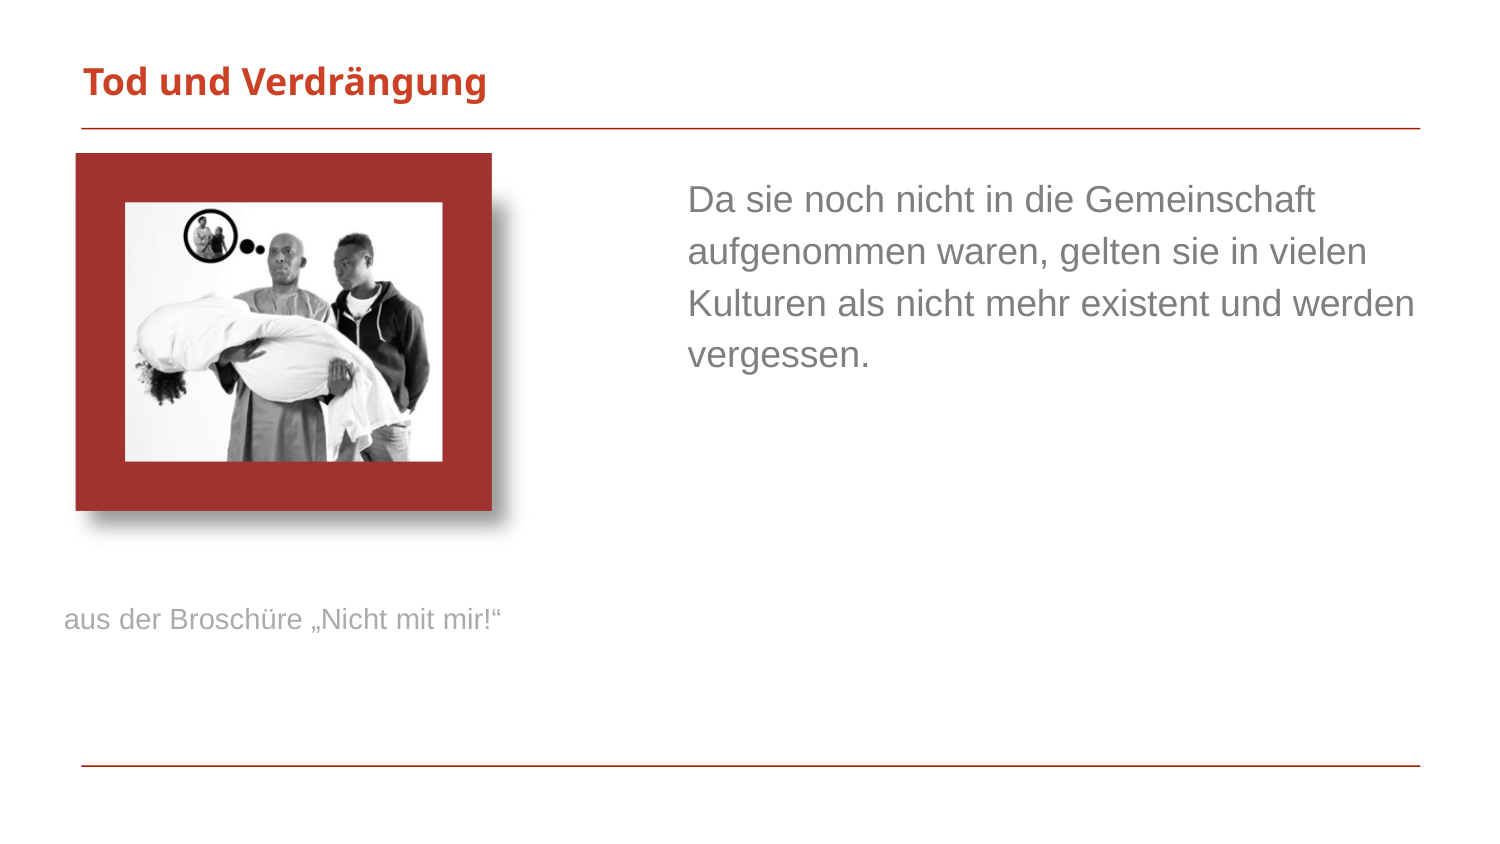

Tod und Verdrängung
Da sie noch nicht in die Gemeinschaft aufgenommen waren, gelten sie in vielen Kulturen als nicht mehr existent und werden vergessen.
aus der Broschüre „Nicht mit mir!“